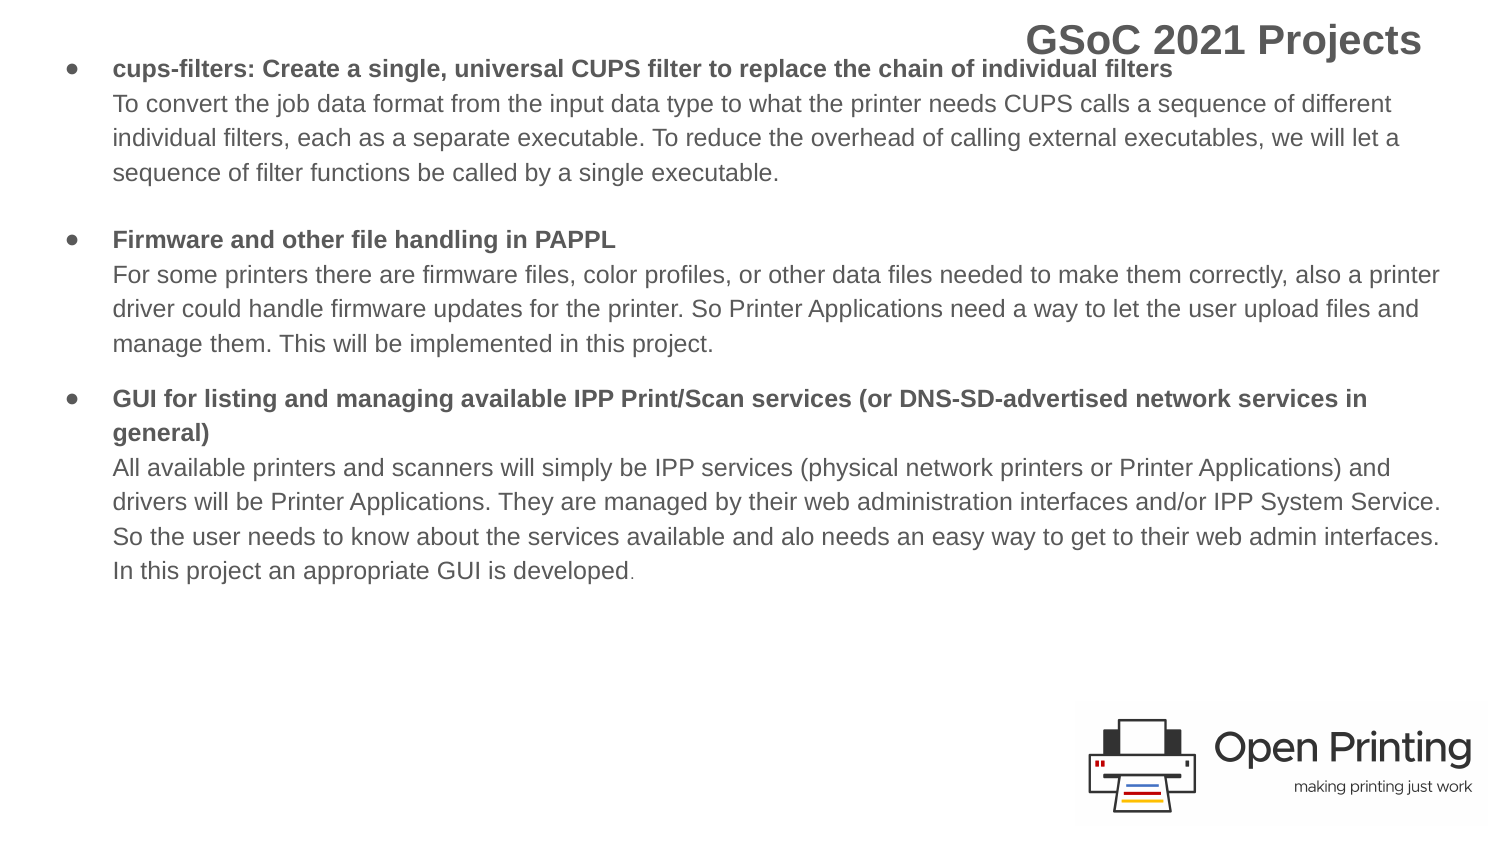

GSoC 2021 Projects
# cups-filters: Create a single, universal CUPS filter to replace the chain of individual filters To convert the job data format from the input data type to what the printer needs CUPS calls a sequence of different individual filters, each as a separate executable. To reduce the overhead of calling external executables, we will let a sequence of filter functions be called by a single executable.
Firmware and other file handling in PAPPL
For some printers there are firmware files, color profiles, or other data files needed to make them correctly, also a printer driver could handle firmware updates for the printer. So Printer Applications need a way to let the user upload files and manage them. This will be implemented in this project.
GUI for listing and managing available IPP Print/Scan services (or DNS-SD-advertised network services in general)
All available printers and scanners will simply be IPP services (physical network printers or Printer Applications) and drivers will be Printer Applications. They are managed by their web administration interfaces and/or IPP System Service. So the user needs to know about the services available and alo needs an easy way to get to their web admin interfaces. In this project an appropriate GUI is developed.